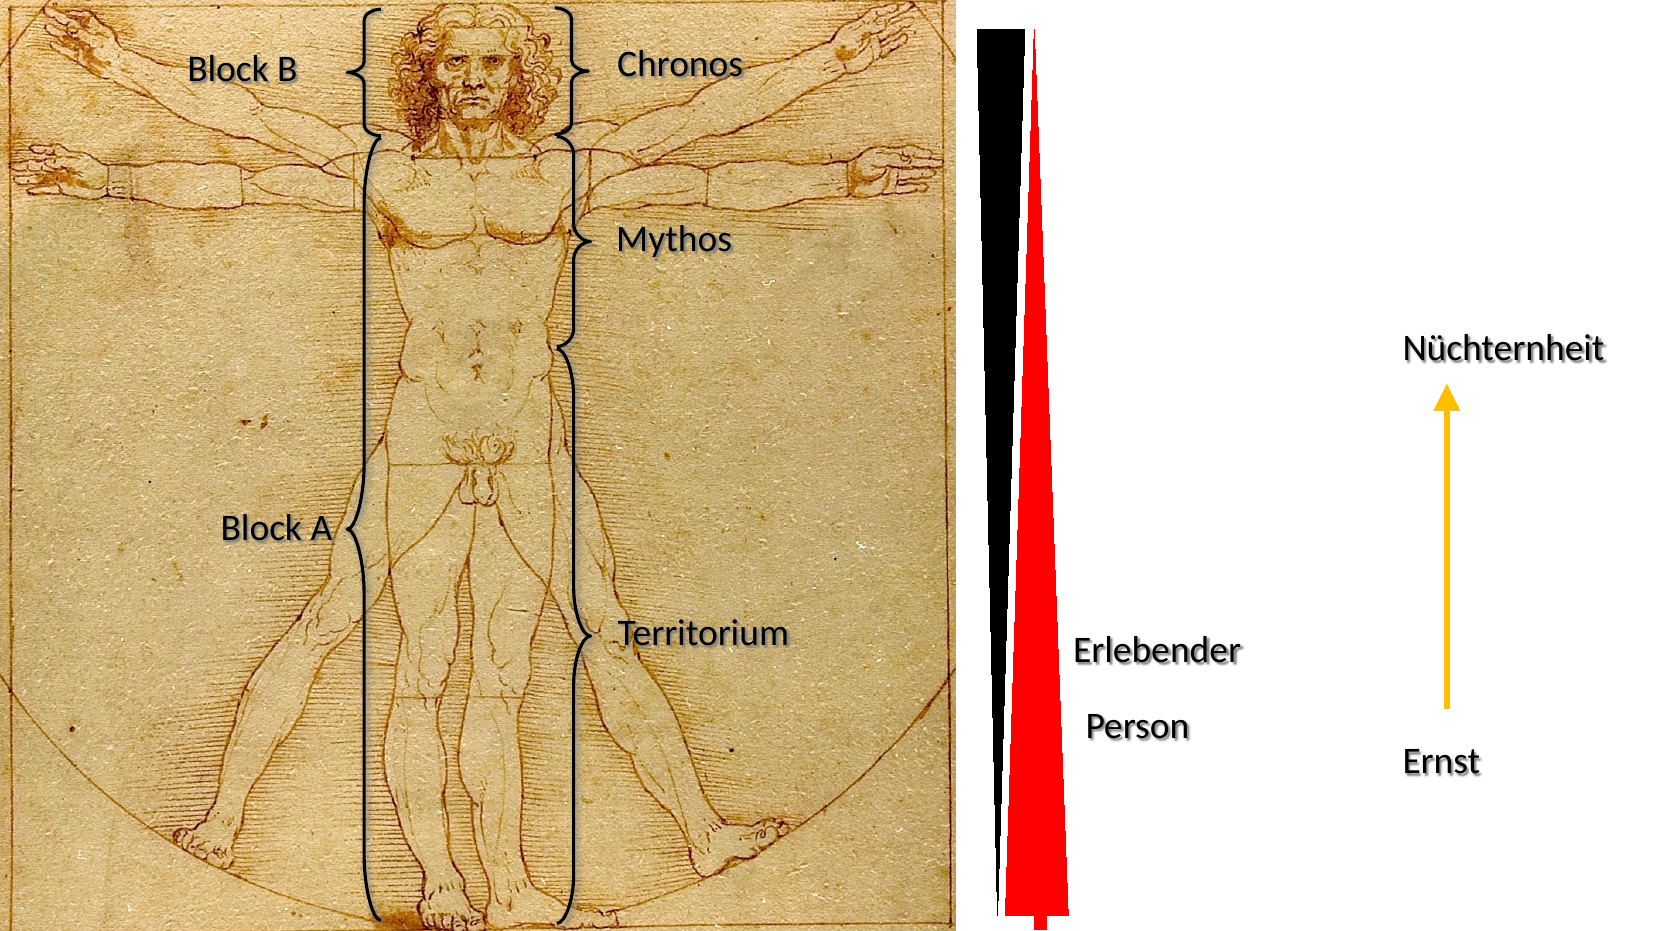

Chronos
Block B
Mythos
Nüchternheit
Block A
Territorium
Erlebender
Person
Ernst